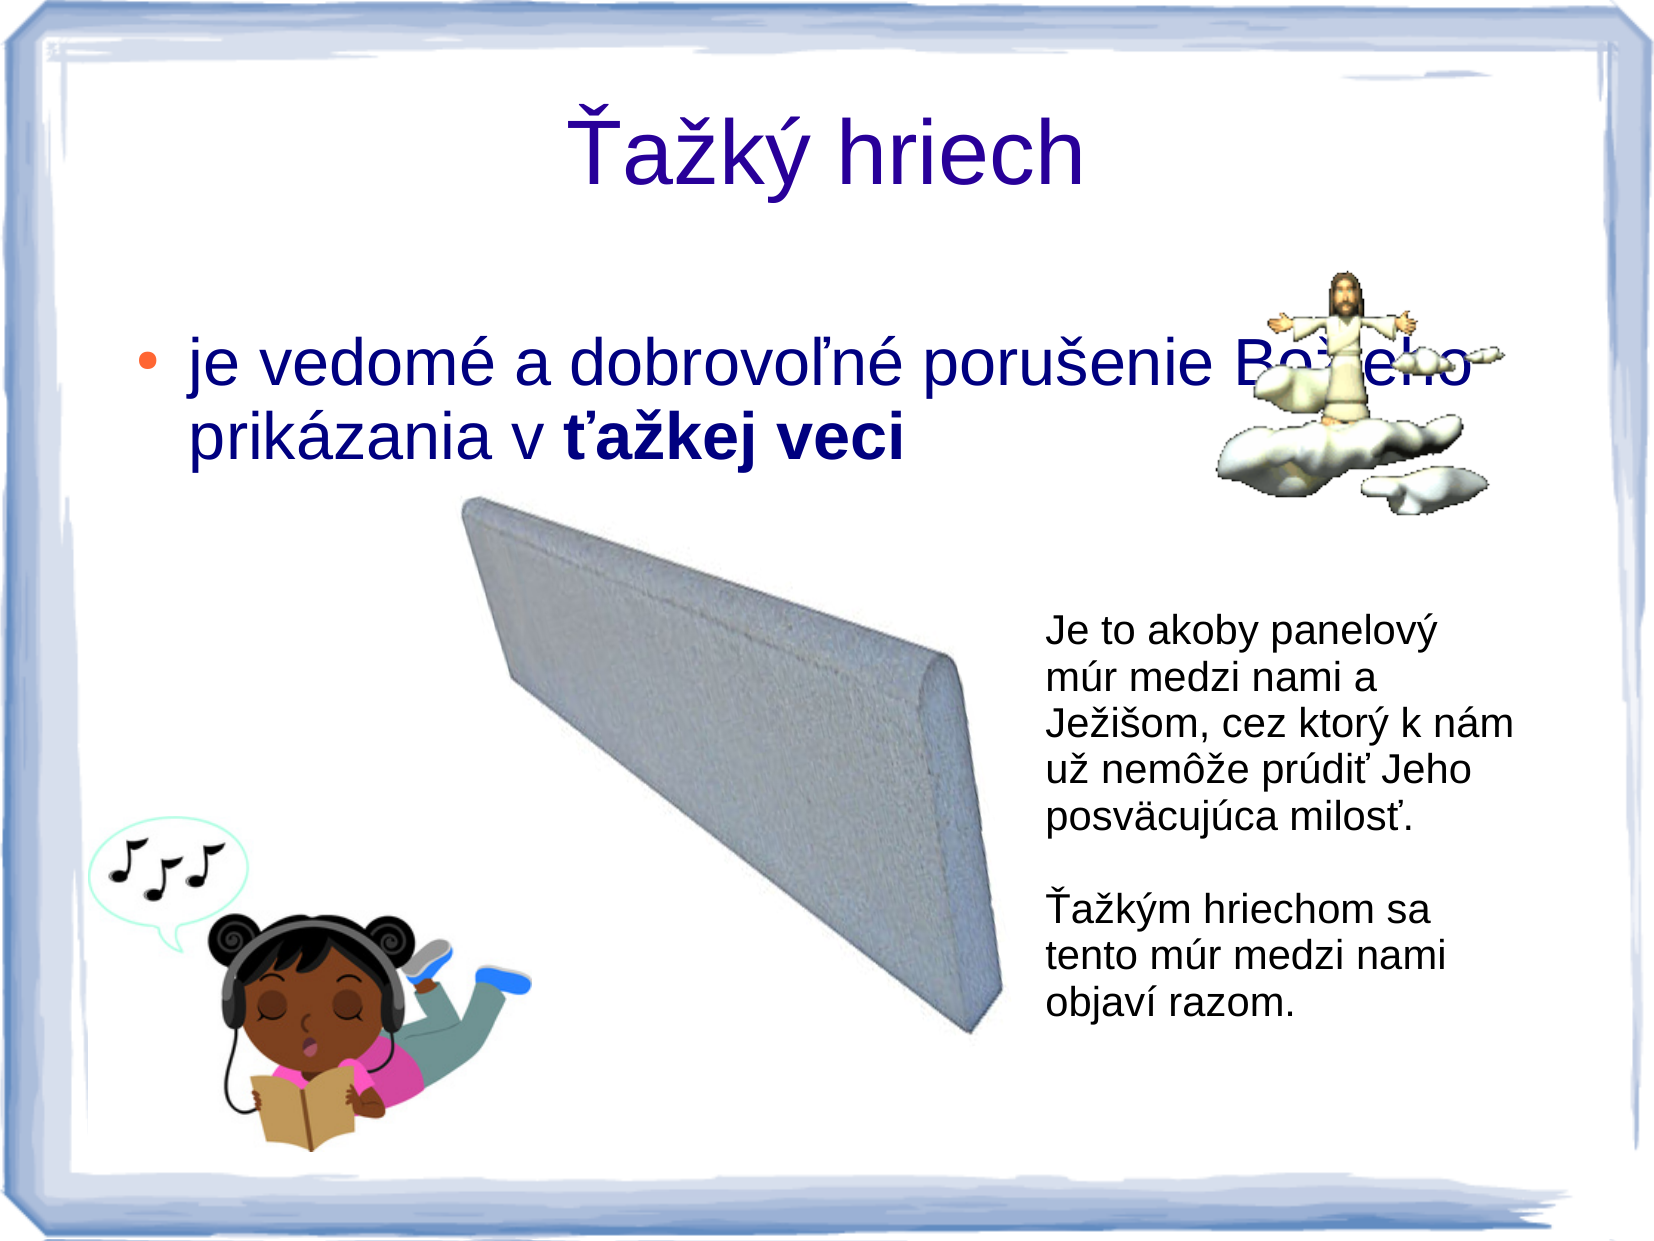

# Ťažký hriech
je vedomé a dobrovoľné porušenie Božieho prikázania v ťažkej veci
Je to akoby panelový múr medzi nami a Ježišom, cez ktorý k nám už nemôže prúdiť Jeho posväcujúca milosť.
Ťažkým hriechom sa tento múr medzi nami objaví razom.